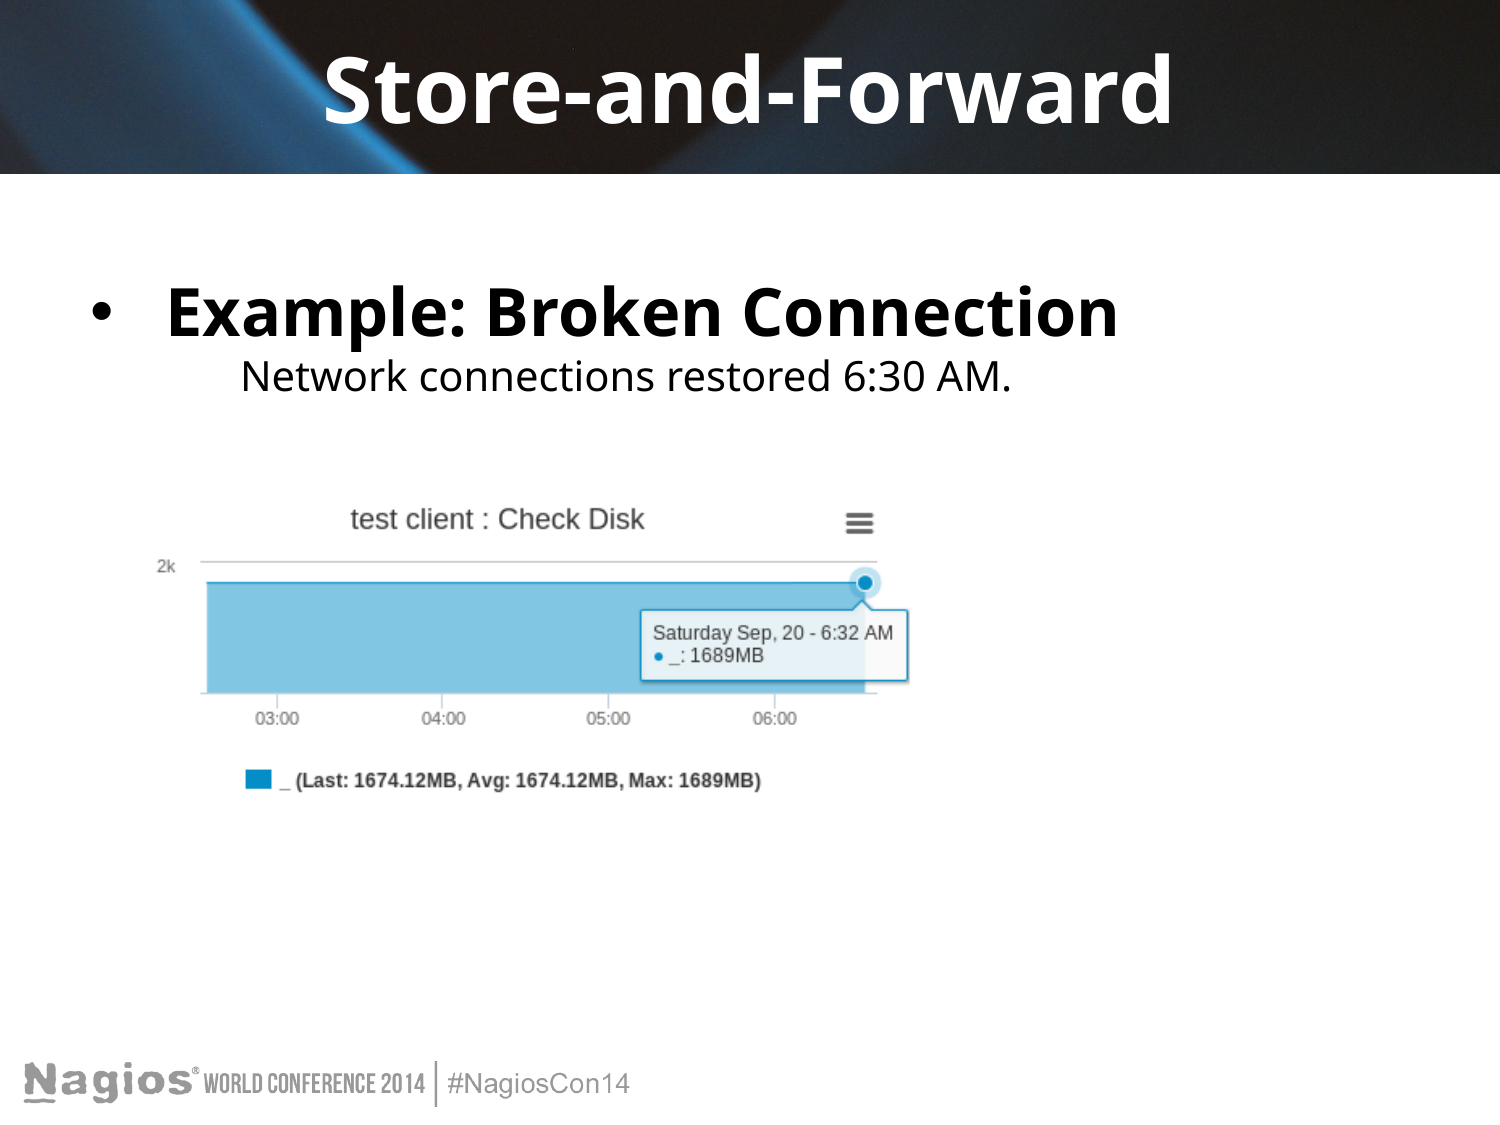

# Store-and-Forward
Example: Broken Connection
Network connections restored 6:30 AM.